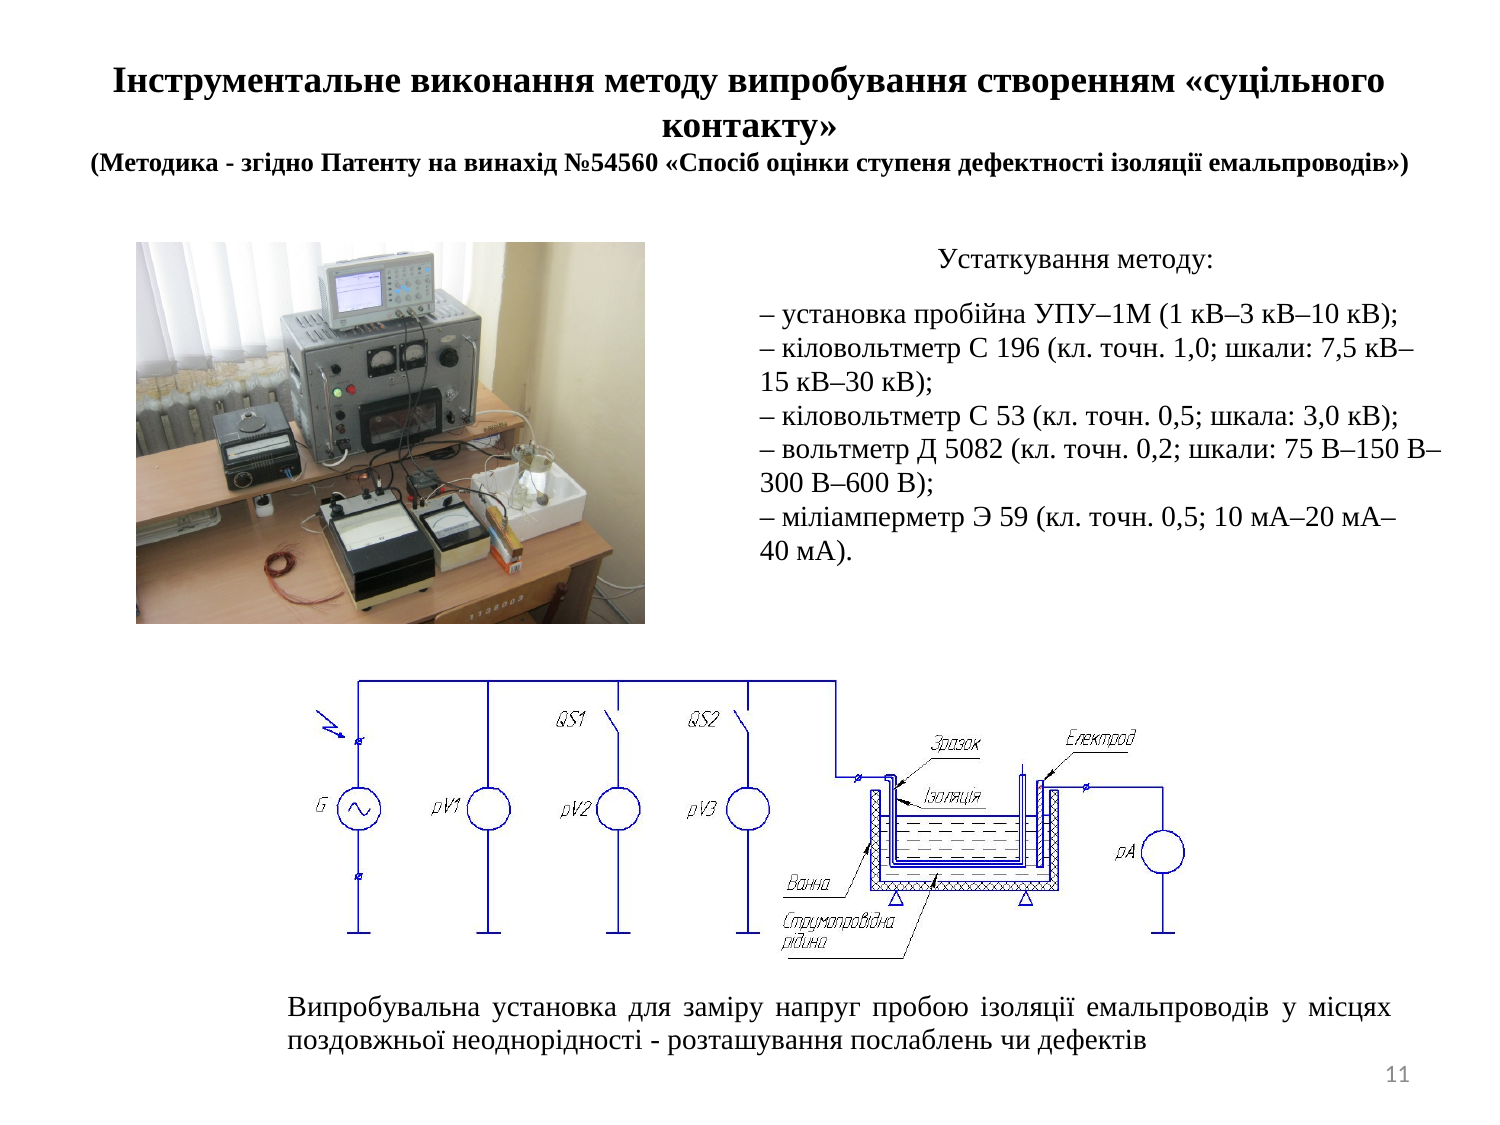

# Інструментальне виконання методу випробування створенням «суцільного контакту» (Методика - згідно Патенту на винахід №54560 «Спосіб оцінки ступеня дефектності ізоляції емальпроводів»)